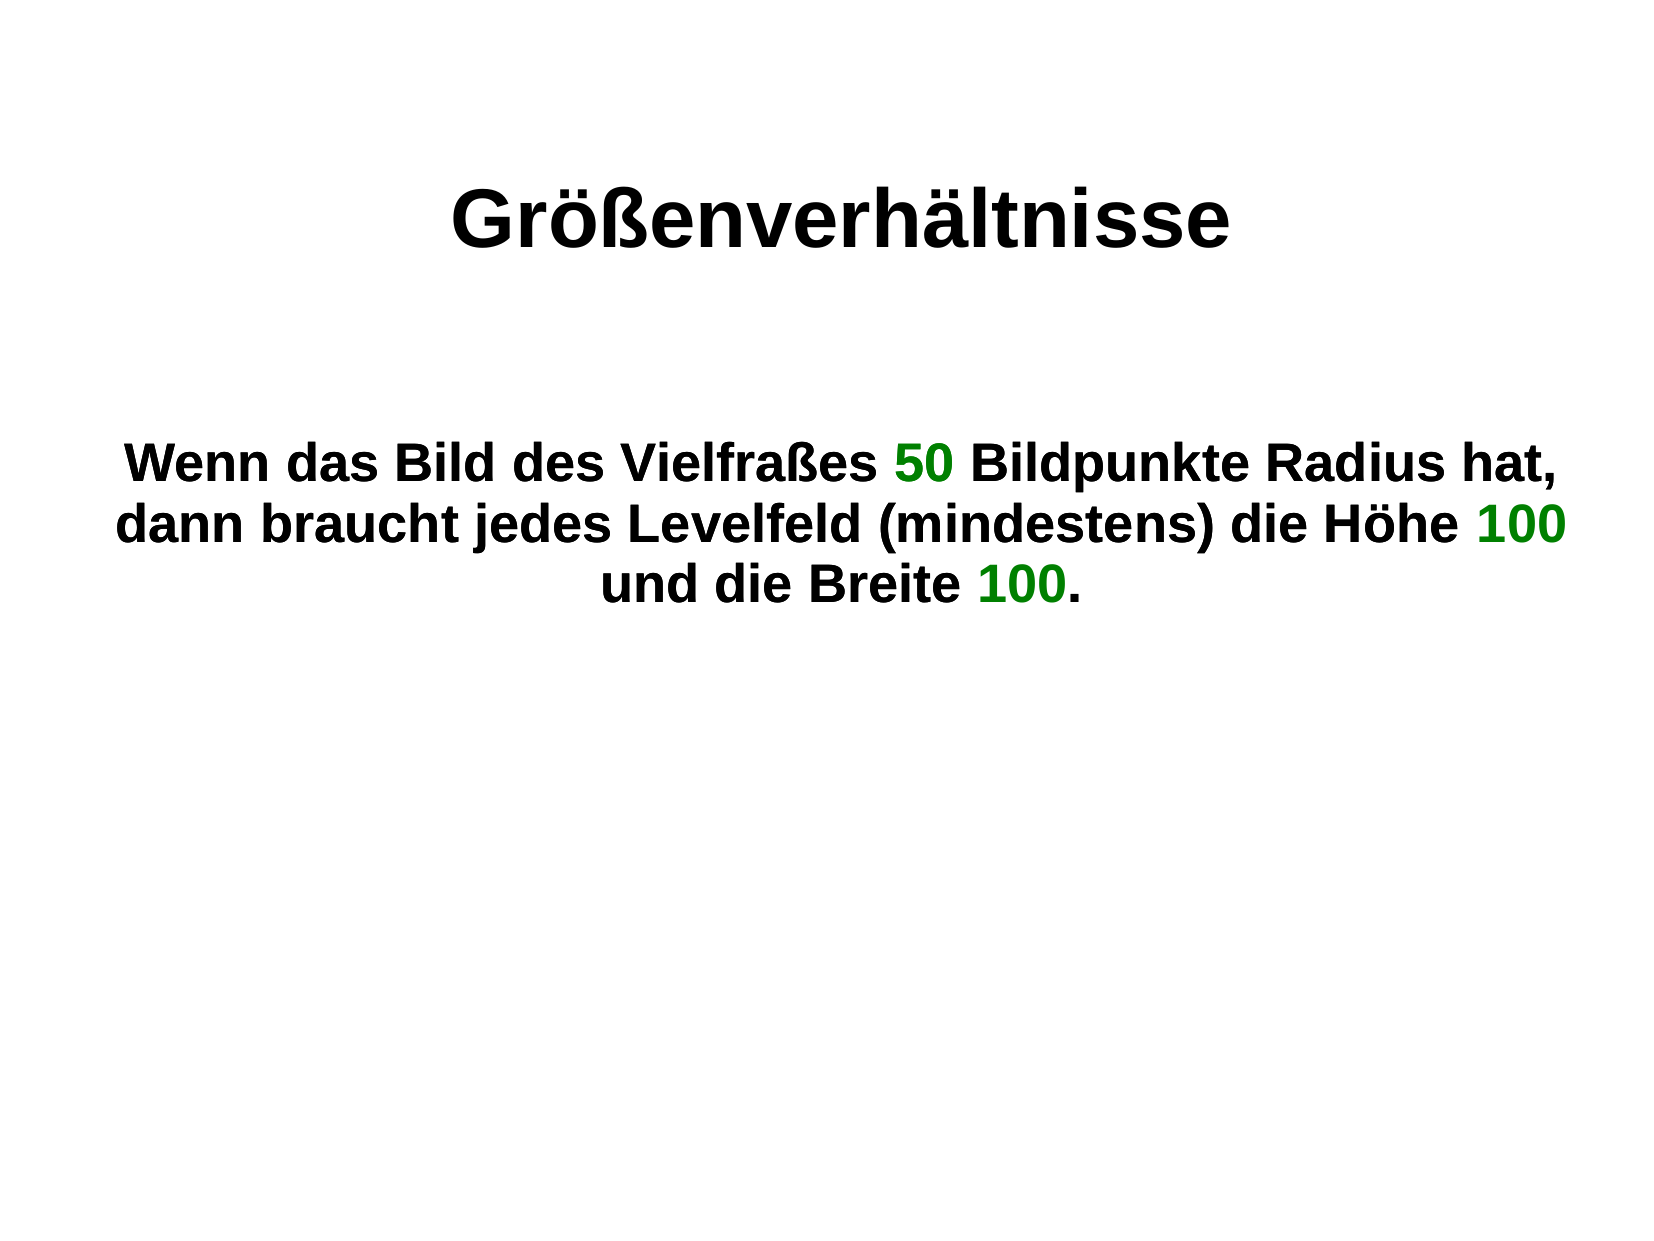

Größenverhältnisse
Wenn das Bild des Vielfraßes 50 Bildpunkte Radius hat, dann braucht jedes Levelfeld (mindestens) die Höhe 100 und die Breite 100.
Wenn das Bild des Vielfraßes 50 Bildpunkte Radius hat, dann braucht jedes Levelfeld (mindestens) die Höhe 100 und die Breite 100.